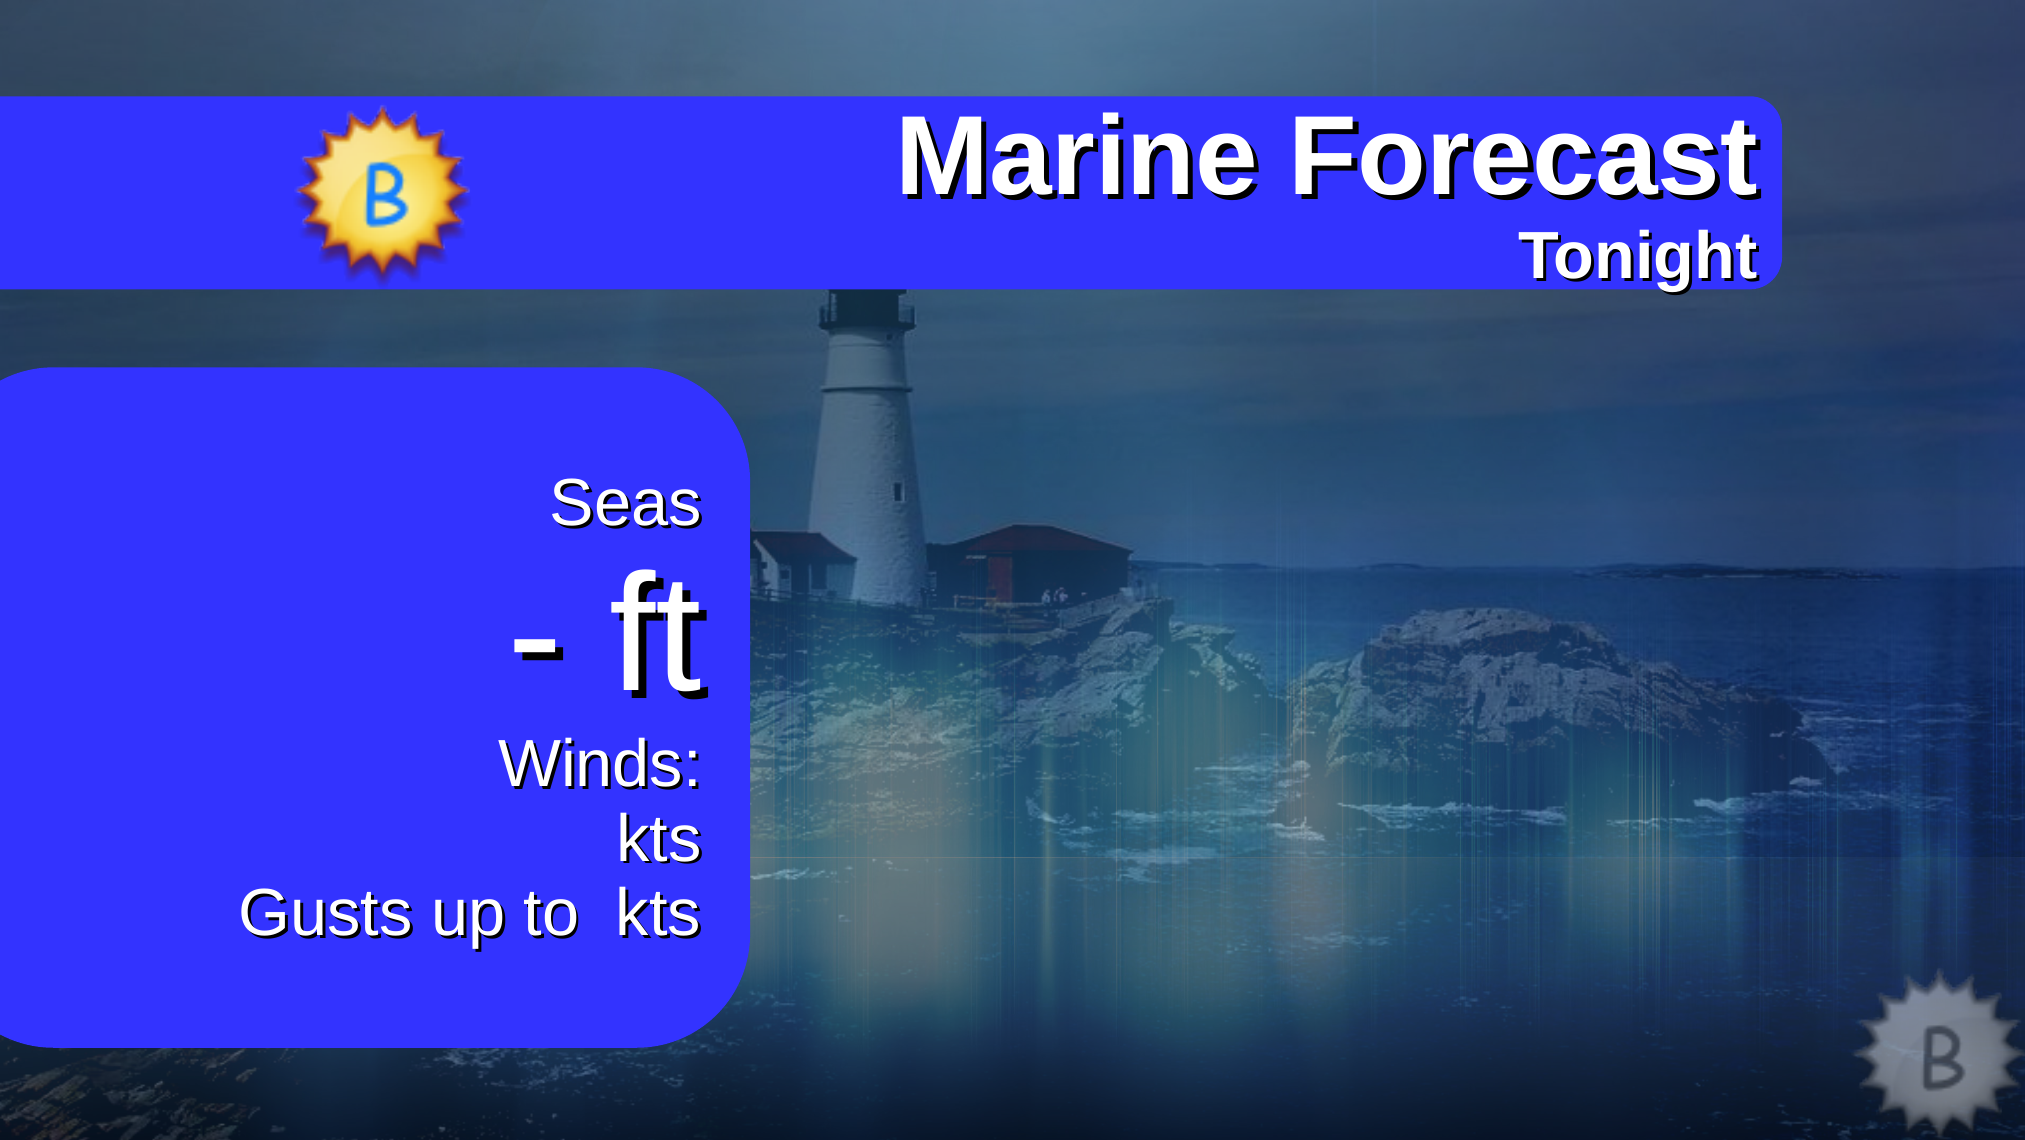

Marine Forecast
Tonight
Seas
- ft
Winds:
 kts
Gusts up to kts